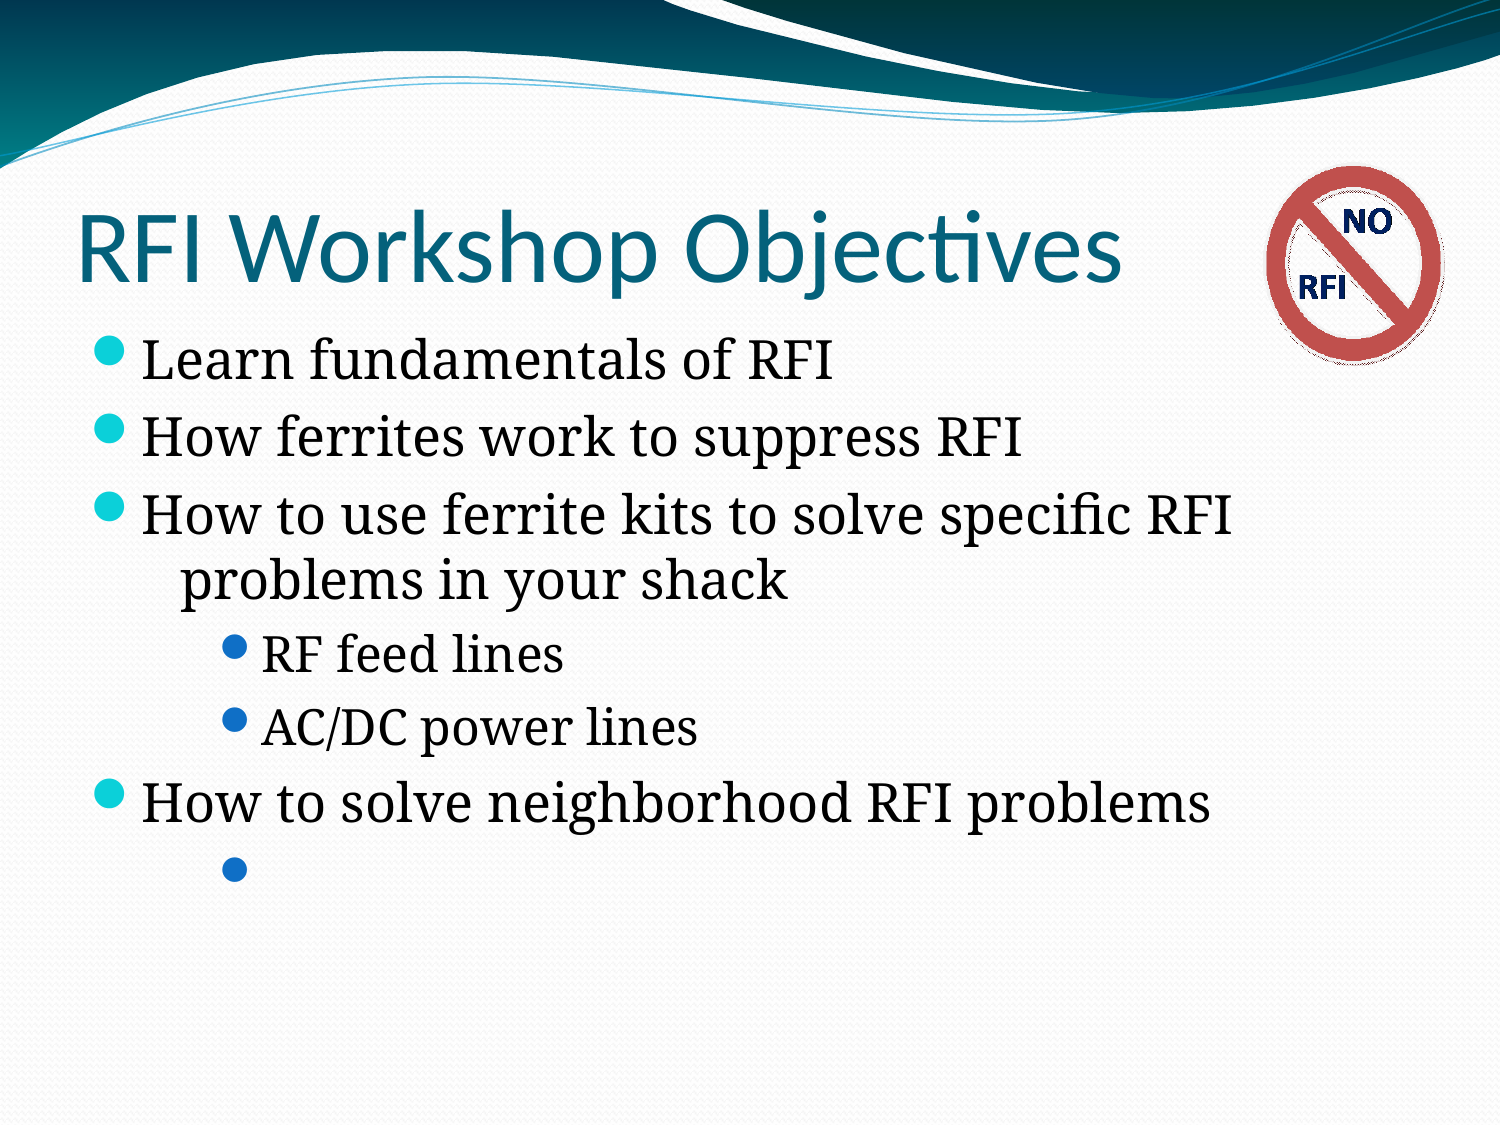

# RFI Workshop Objectives
Learn fundamentals of RFI
How ferrites work to suppress RFI
How to use ferrite kits to solve specific RFI problems in your shack
RF feed lines
AC/DC power lines
How to solve neighborhood RFI problems